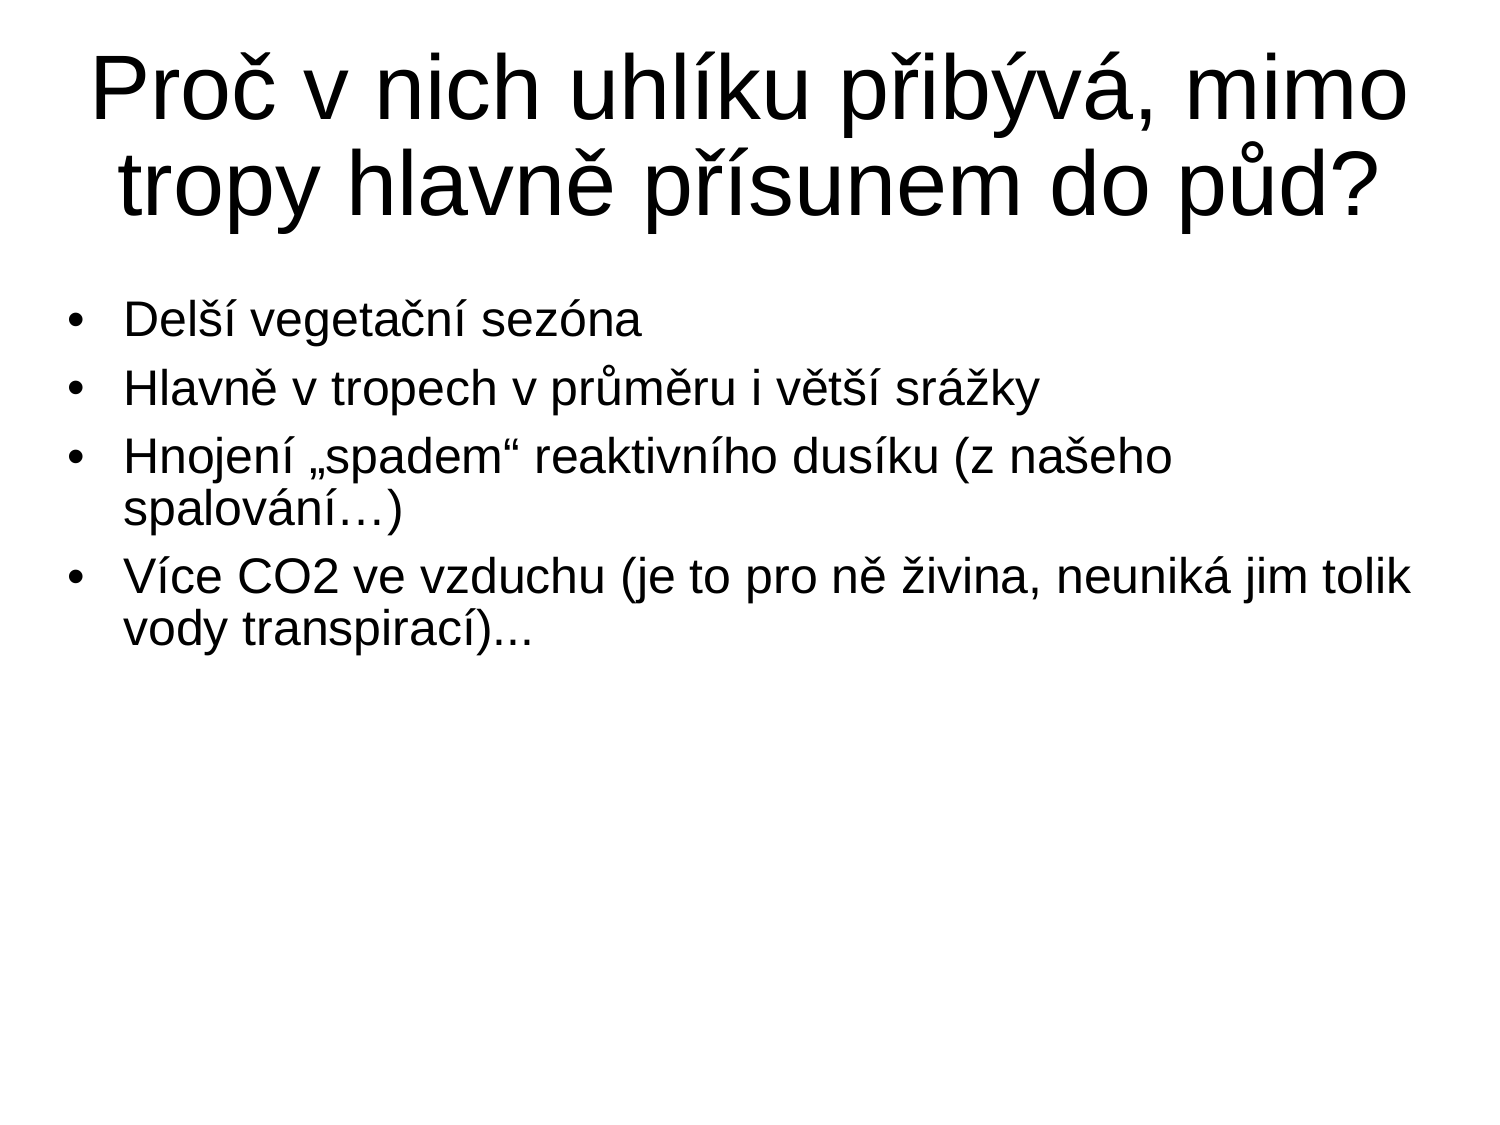

# Proč v nich uhlíku přibývá, mimo tropy hlavně přísunem do půd?
Delší vegetační sezóna
Hlavně v tropech v průměru i větší srážky
Hnojení „spadem“ reaktivního dusíku (z našeho spalování…)
Více CO2 ve vzduchu (je to pro ně živina, neuniká jim tolik vody transpirací)...